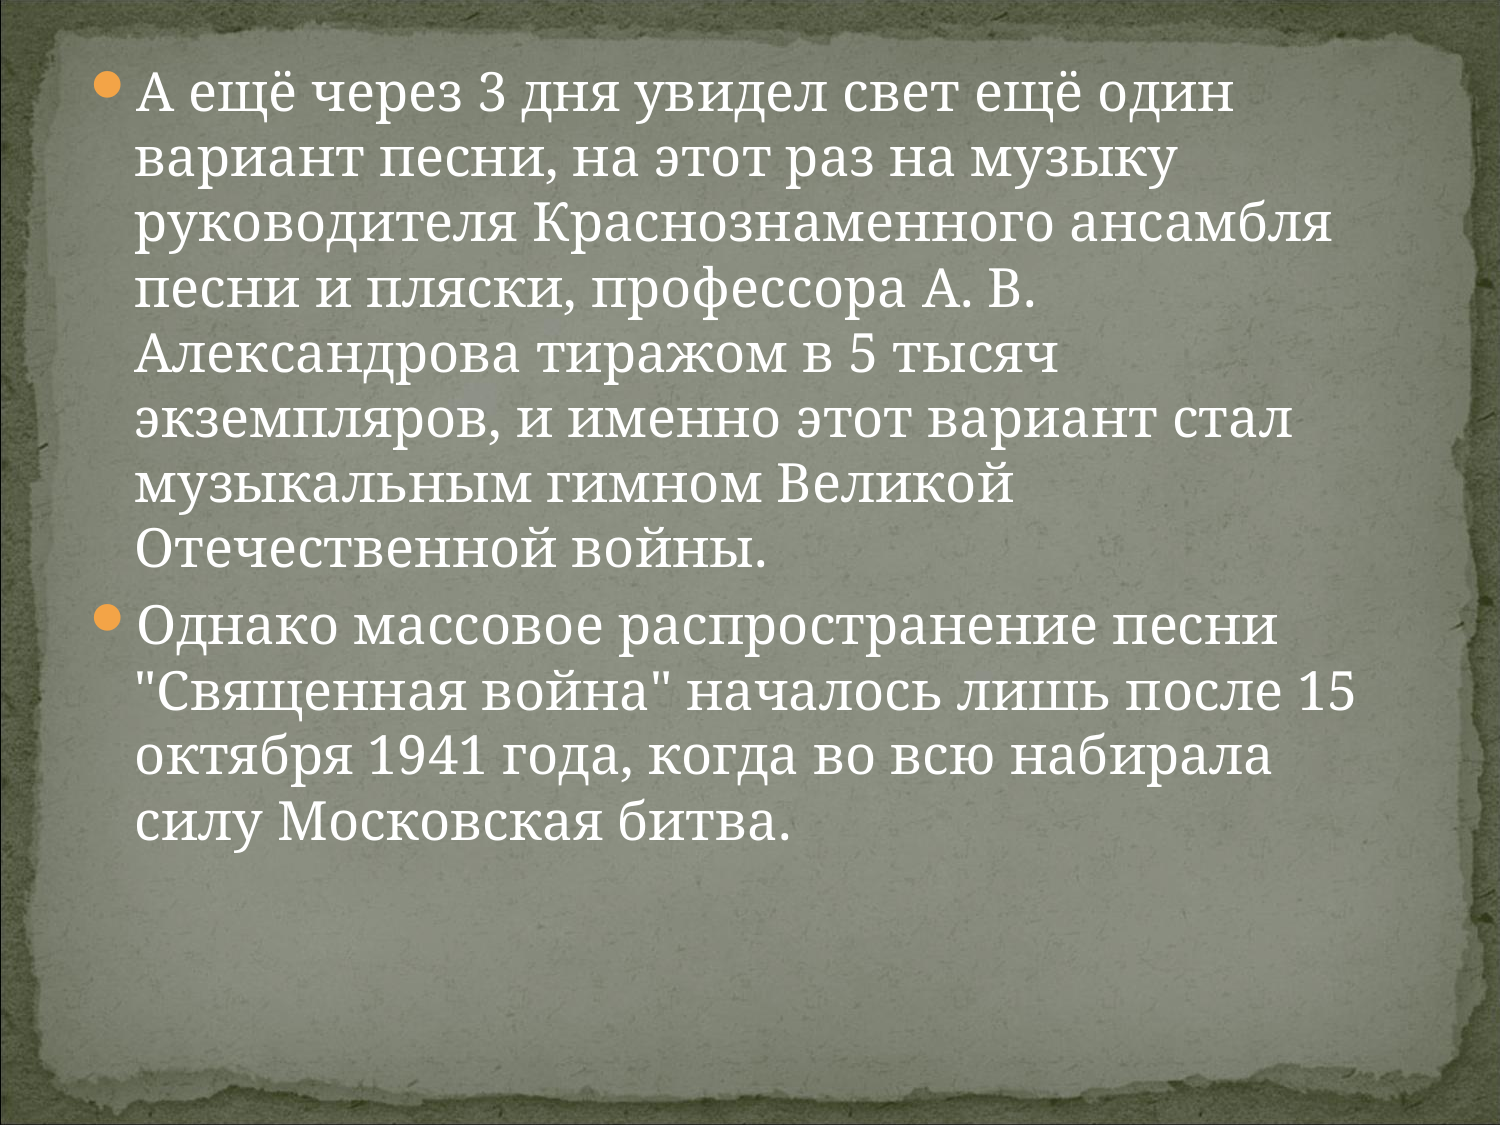

# А ещё через 3 дня увидел свет ещё один вариант песни, на этот раз на музыку руководителя Краснознаменного ансамбля песни и пляски, профессора А. В. Александрова тиражом в 5 тысяч экземпляров, и именно этот вариант стал музыкальным гимном Великой Отечественной войны.
Однако массовое распространение песни "Священная война" началось лишь после 15 октября 1941 года, когда во всю набирала силу Московская битва.